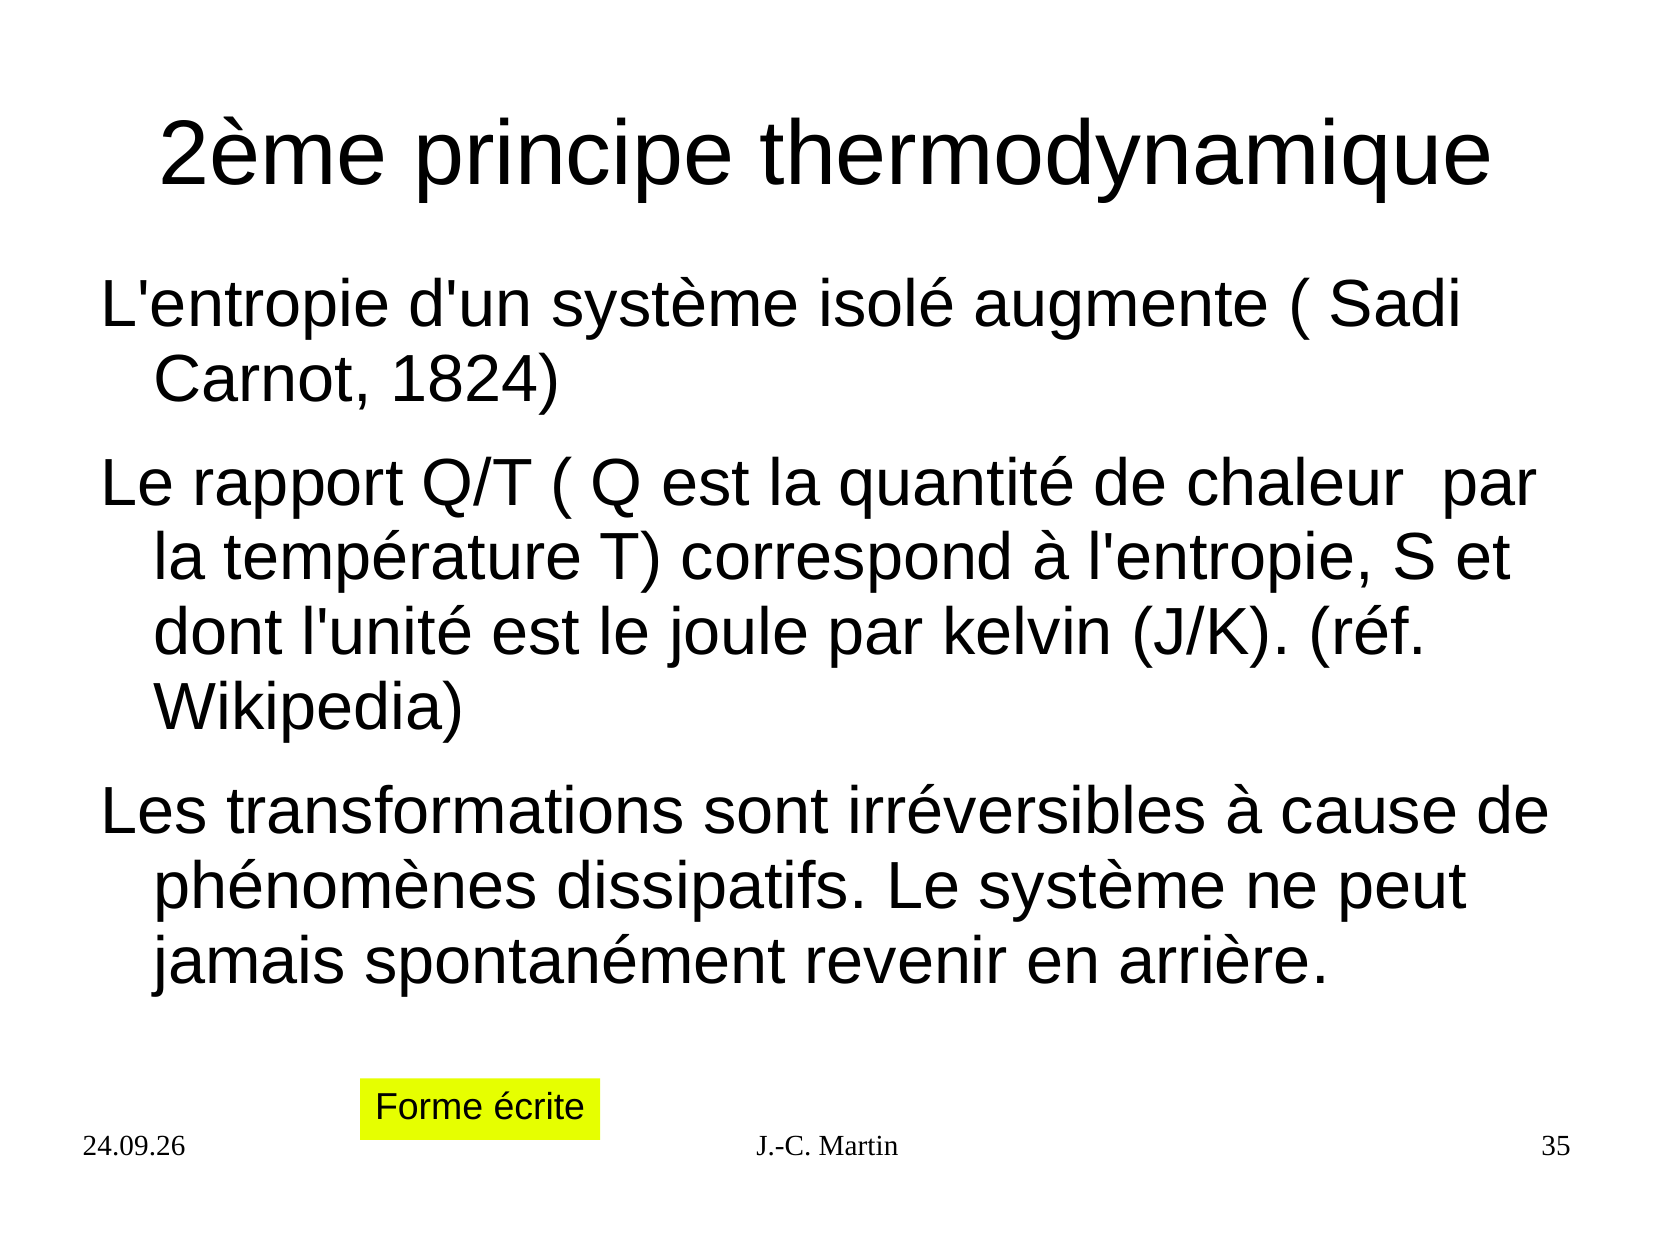

# 2ème principe thermodynamique
L'entropie d'un système isolé augmente ( Sadi Carnot, 1824)
Le rapport Q/T ( Q est la quantité de chaleur par la température T) correspond à l'entropie, S et dont l'unité est le joule par kelvin (J/K). (réf. Wikipedia)
Les transformations sont irréversibles à cause de phénomènes dissipatifs. Le système ne peut jamais spontanément revenir en arrière.
Forme écrite
J.-C. Martin
35